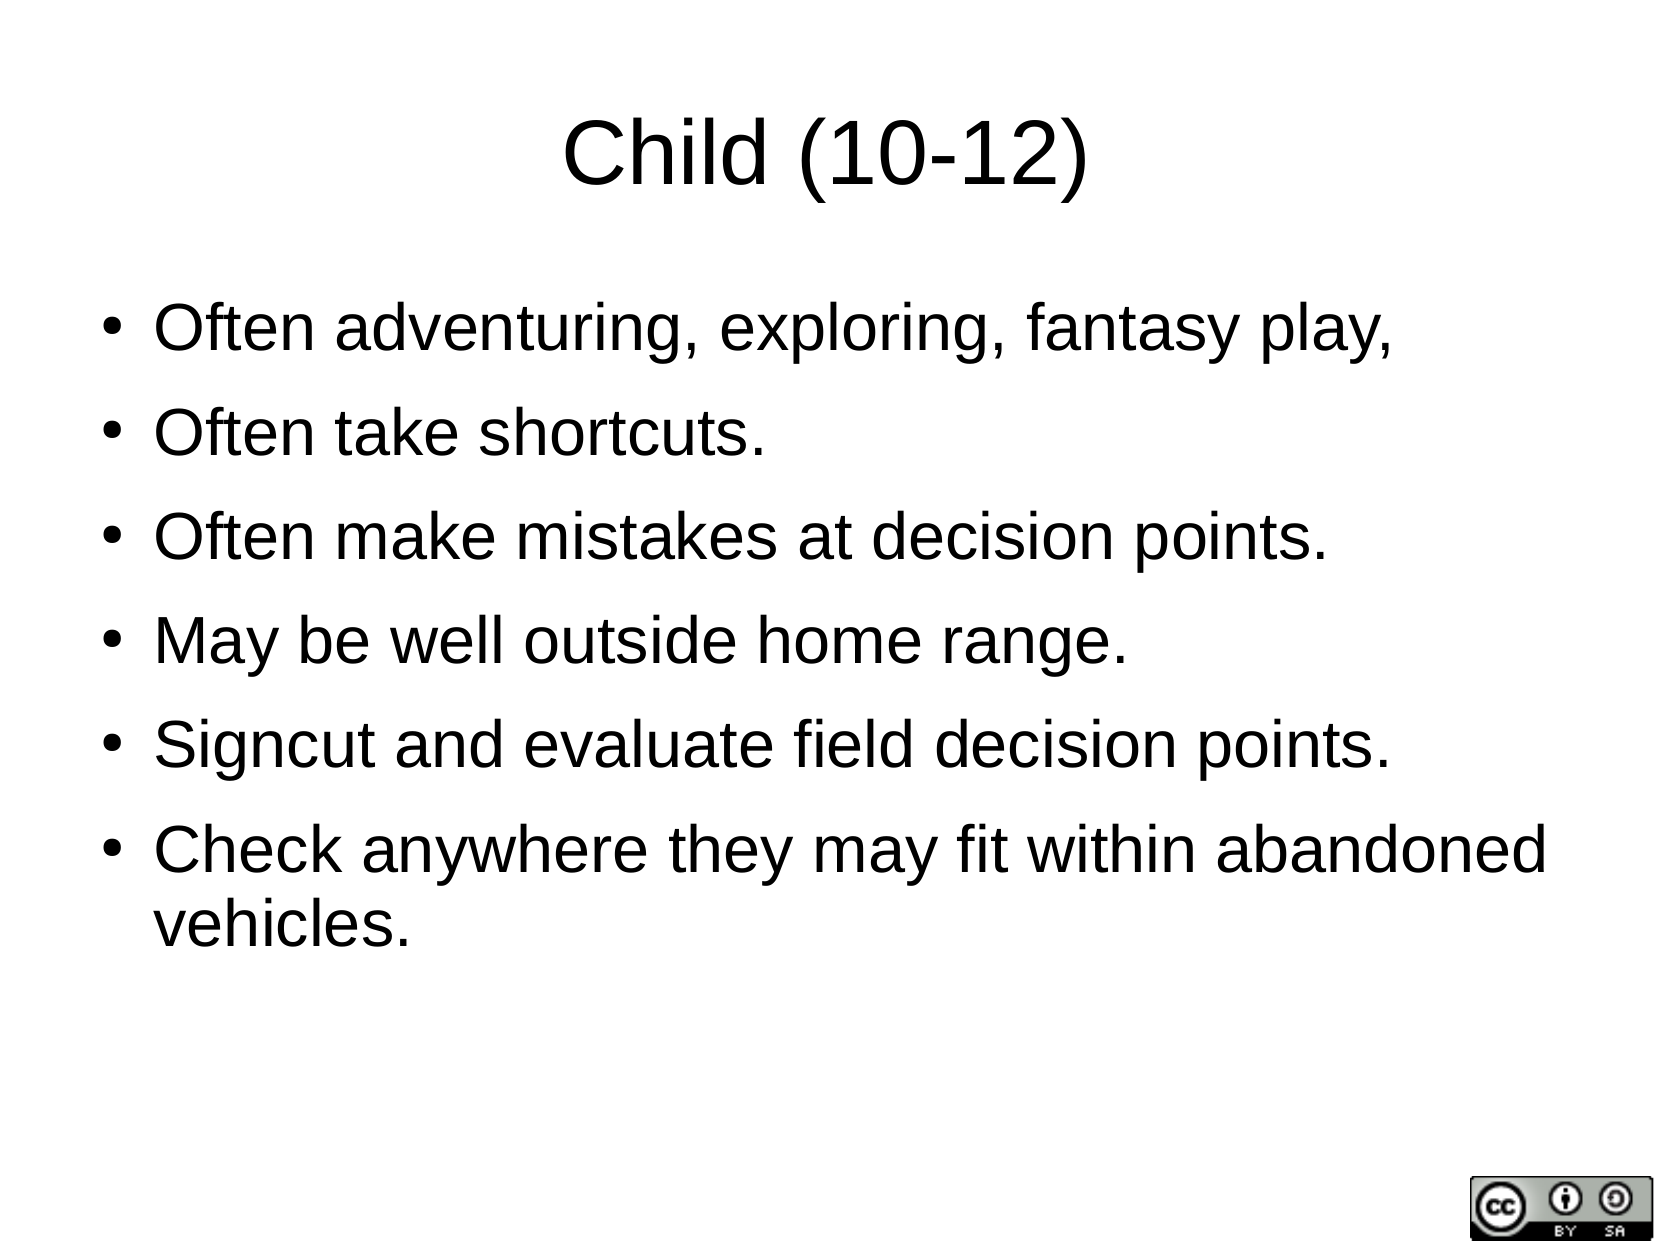

# Child (10-12)
Often adventuring, exploring, fantasy play,
Often take shortcuts.
Often make mistakes at decision points.
May be well outside home range.
Signcut and evaluate field decision points.
Check anywhere they may fit within abandoned vehicles.